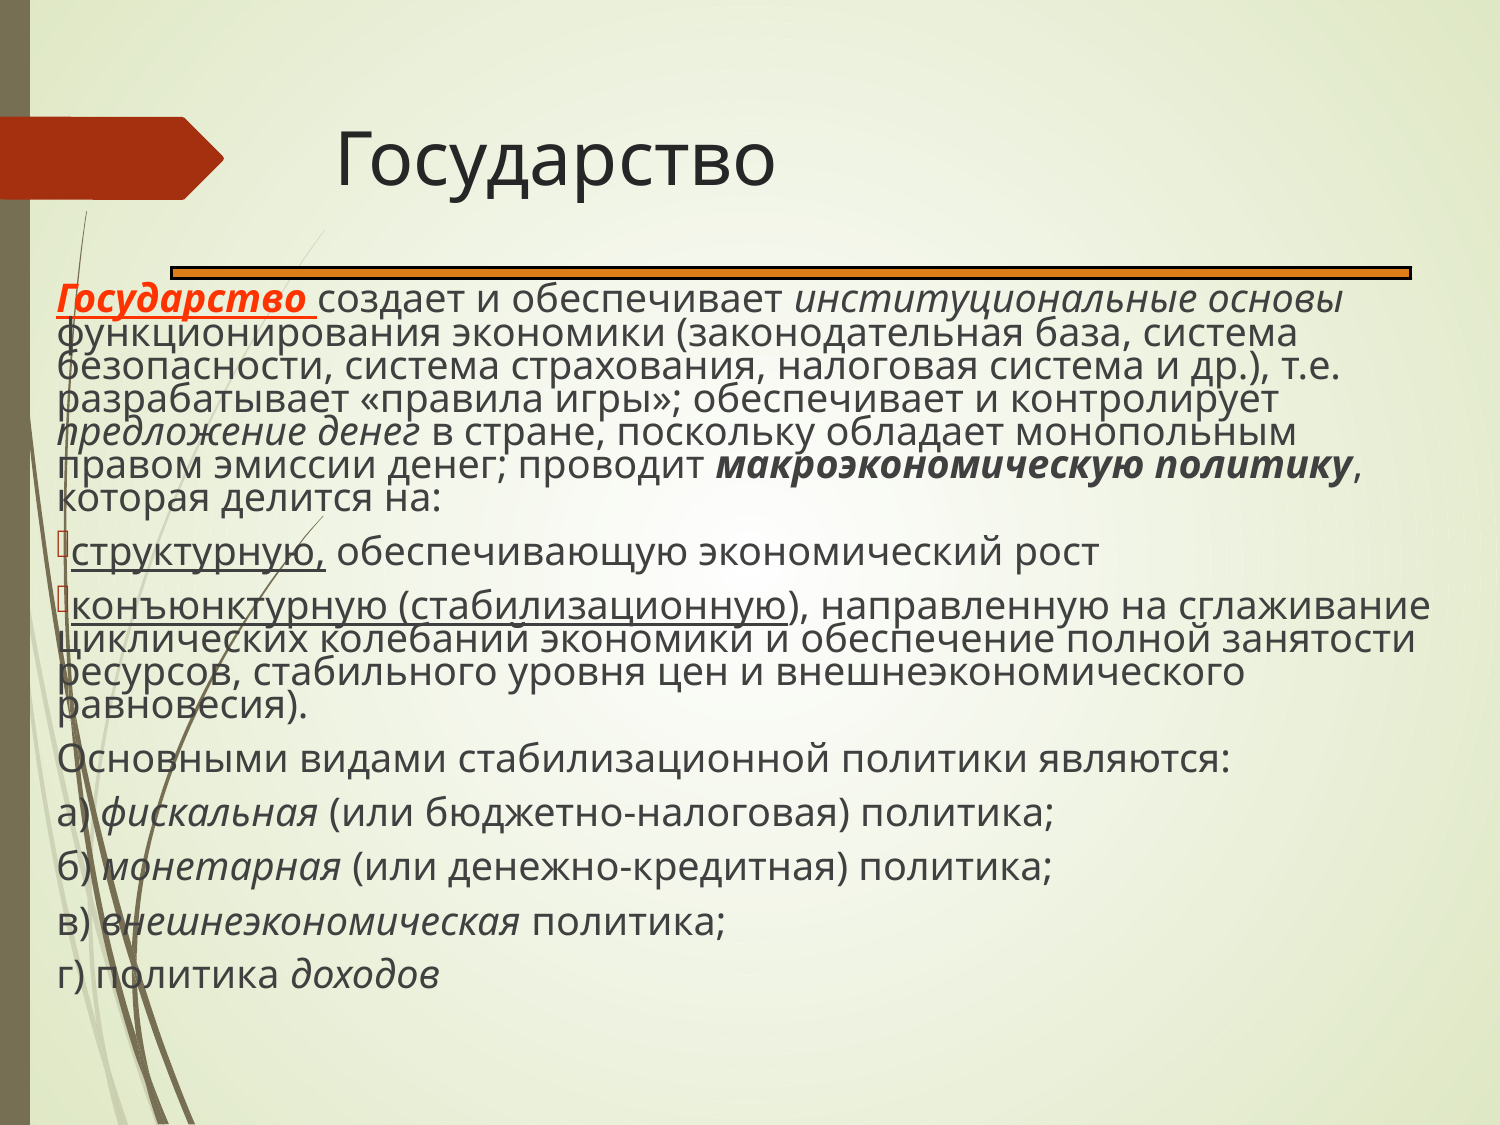

# Государство
Государство создает и обеспечивает институциональные основы функционирования экономики (законодательная база, система безопасности, система страхования, налоговая система и др.), т.е. разрабатывает «правила игры»; обеспечивает и контролирует предложение денег в стране, поскольку обладает монопольным правом эмиссии денег; проводит макроэкономическую политику, которая делится на:
структурную, обеспечивающую экономический рост
конъюнктурную (стабилизационную), направленную на сглаживание циклических колебаний экономики и обеспечение полной занятости ресурсов, стабильного уровня цен и внешнеэкономического равновесия).
Основными видами стабилизационной политики являются:
а) фискальная (или бюджетно-налоговая) политика;
б) монетарная (или денежно-кредитная) политика;
в) внешнеэкономическая политика;
г) политика доходов